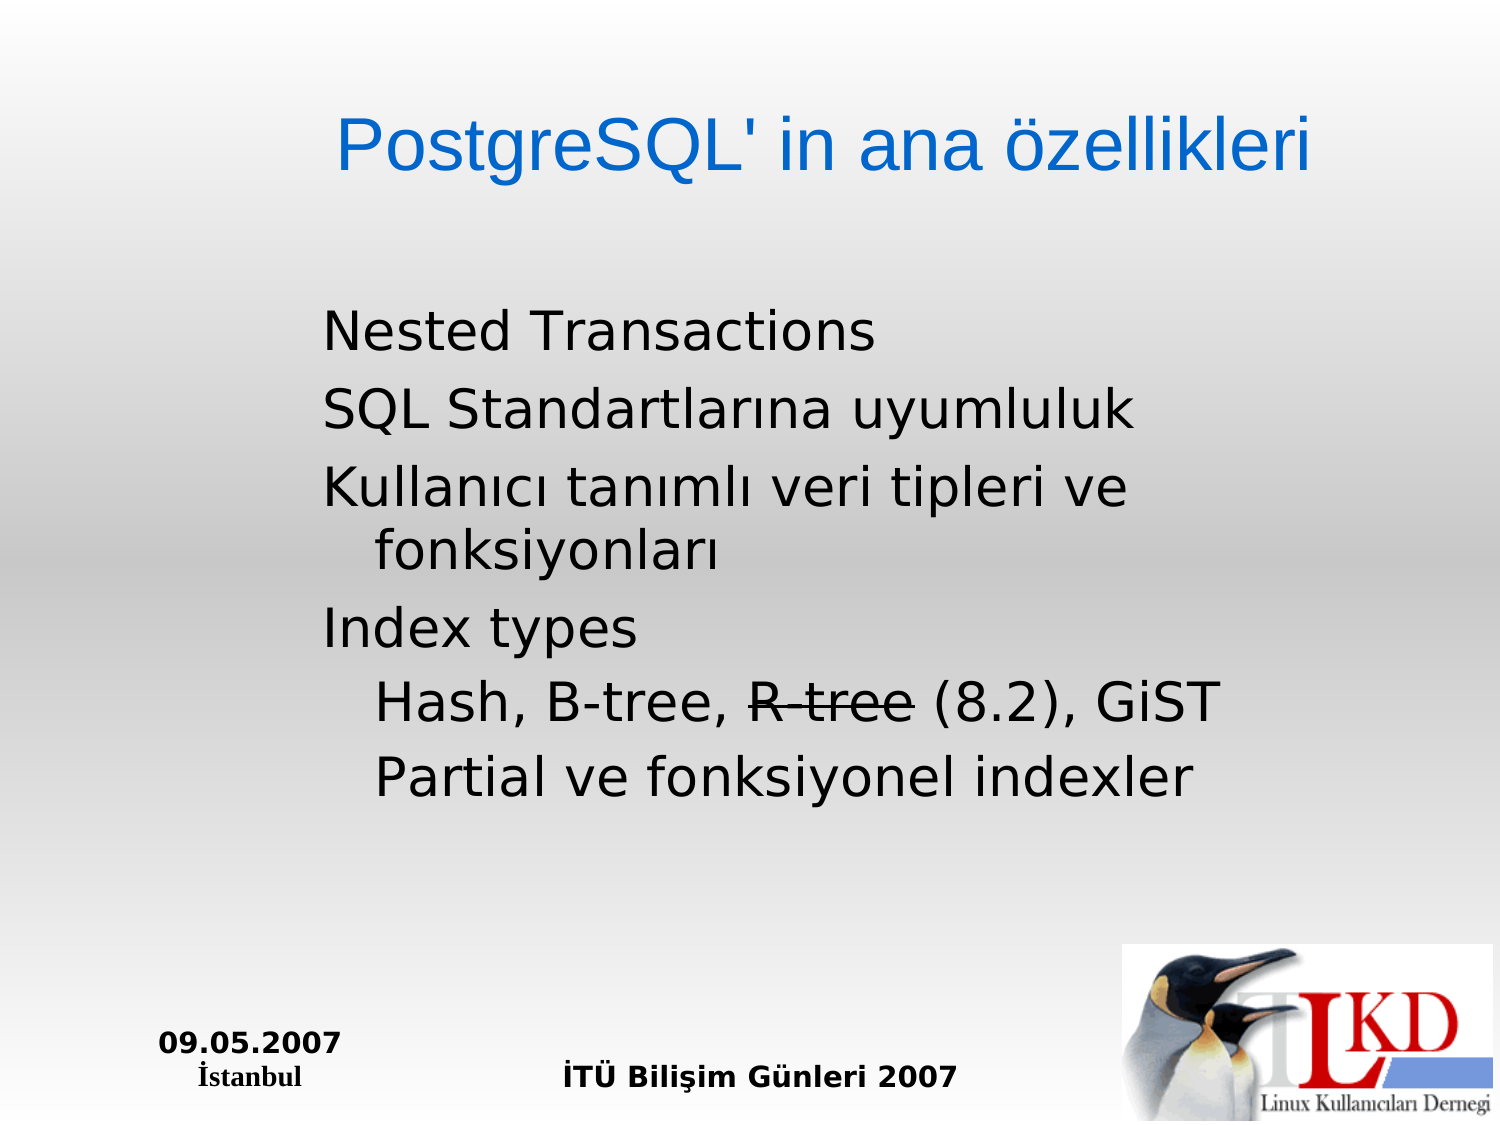

# PostgreSQL' in ana özellikleri
Nested Transactions
SQL Standartlarına uyumluluk
Kullanıcı tanımlı veri tipleri ve fonksiyonları
Index types
Hash, B-tree, R-tree (8.2), GiST
Partial ve fonksiyonel indexler